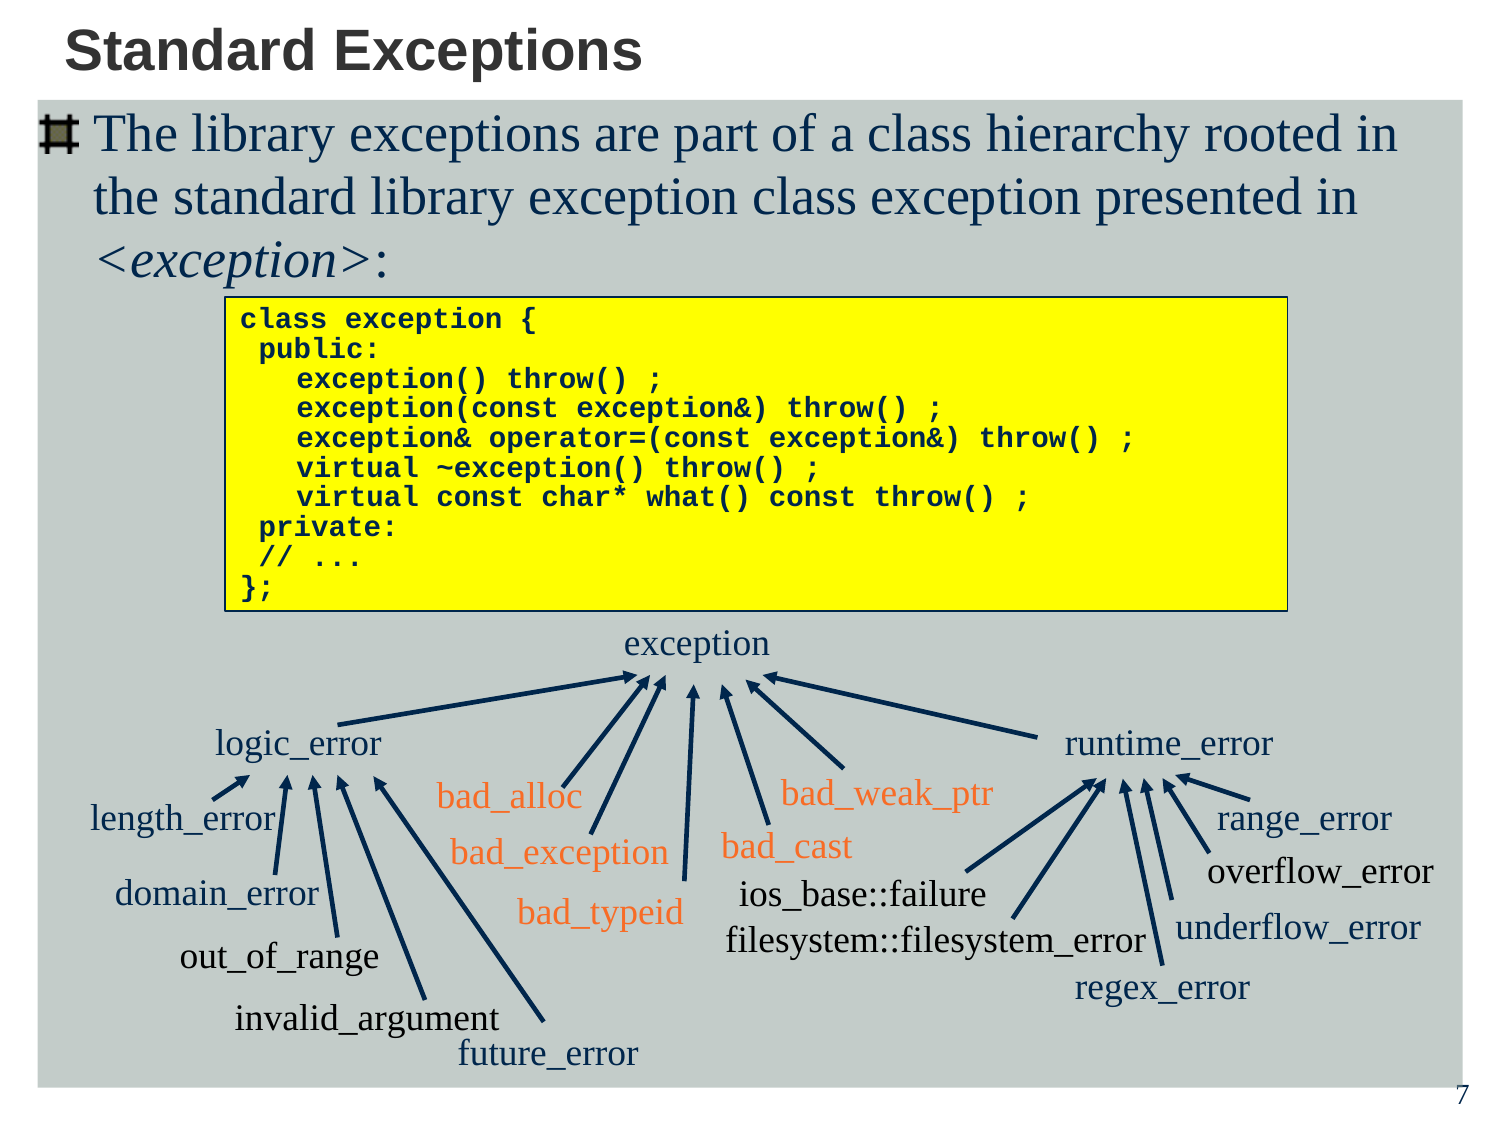

# Standard Exceptions
The library exceptions are part of a class hierarchy rooted in the standard library exception class exception presented in <exception>:
class exception {
	public:
		exception() throw() ;
		exception(const exception&) throw() ;
		exception& operator=(const exception&) throw() ;
		virtual ~exception() throw() ;
		virtual const char* what() const throw() ;
	private:
	// ...
};
exception
logic_error
runtime_error
bad_weak_ptr
bad_alloc
length_error
range_error
bad_cast
bad_exception
overflow_error
domain_error
ios_base::failure
bad_typeid
underflow_error
filesystem::filesystem_error
out_of_range
regex_error
invalid_argument
future_error